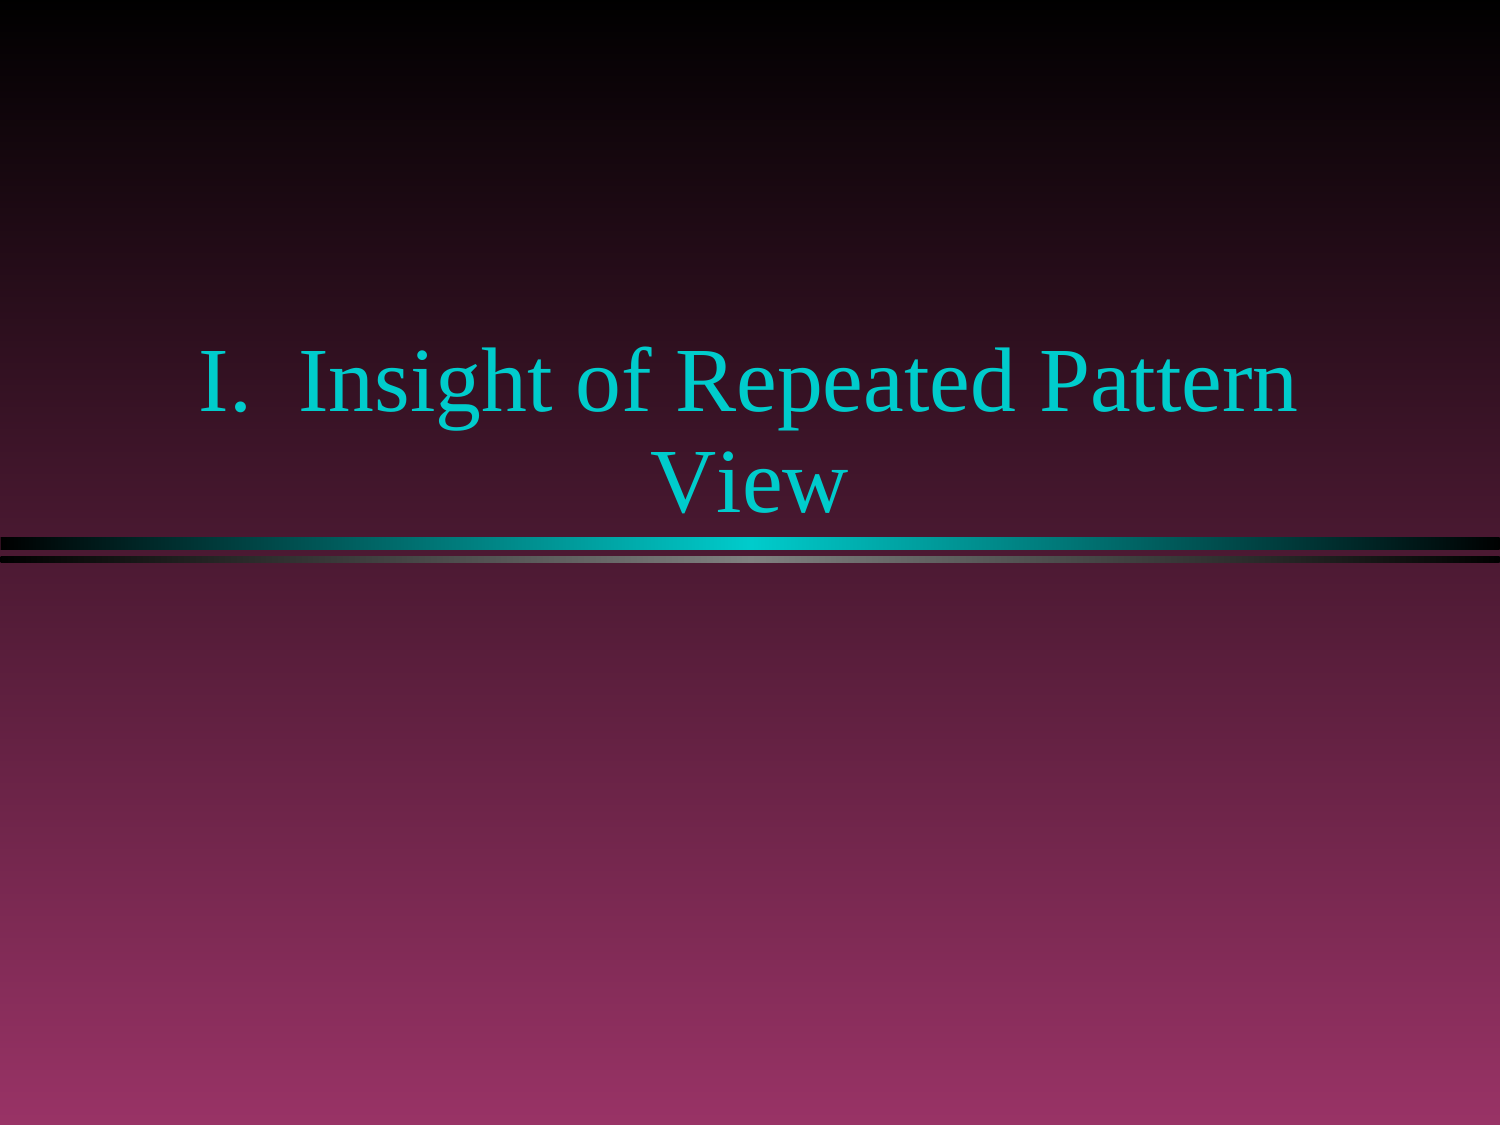

# I. Insight of Repeated Pattern View